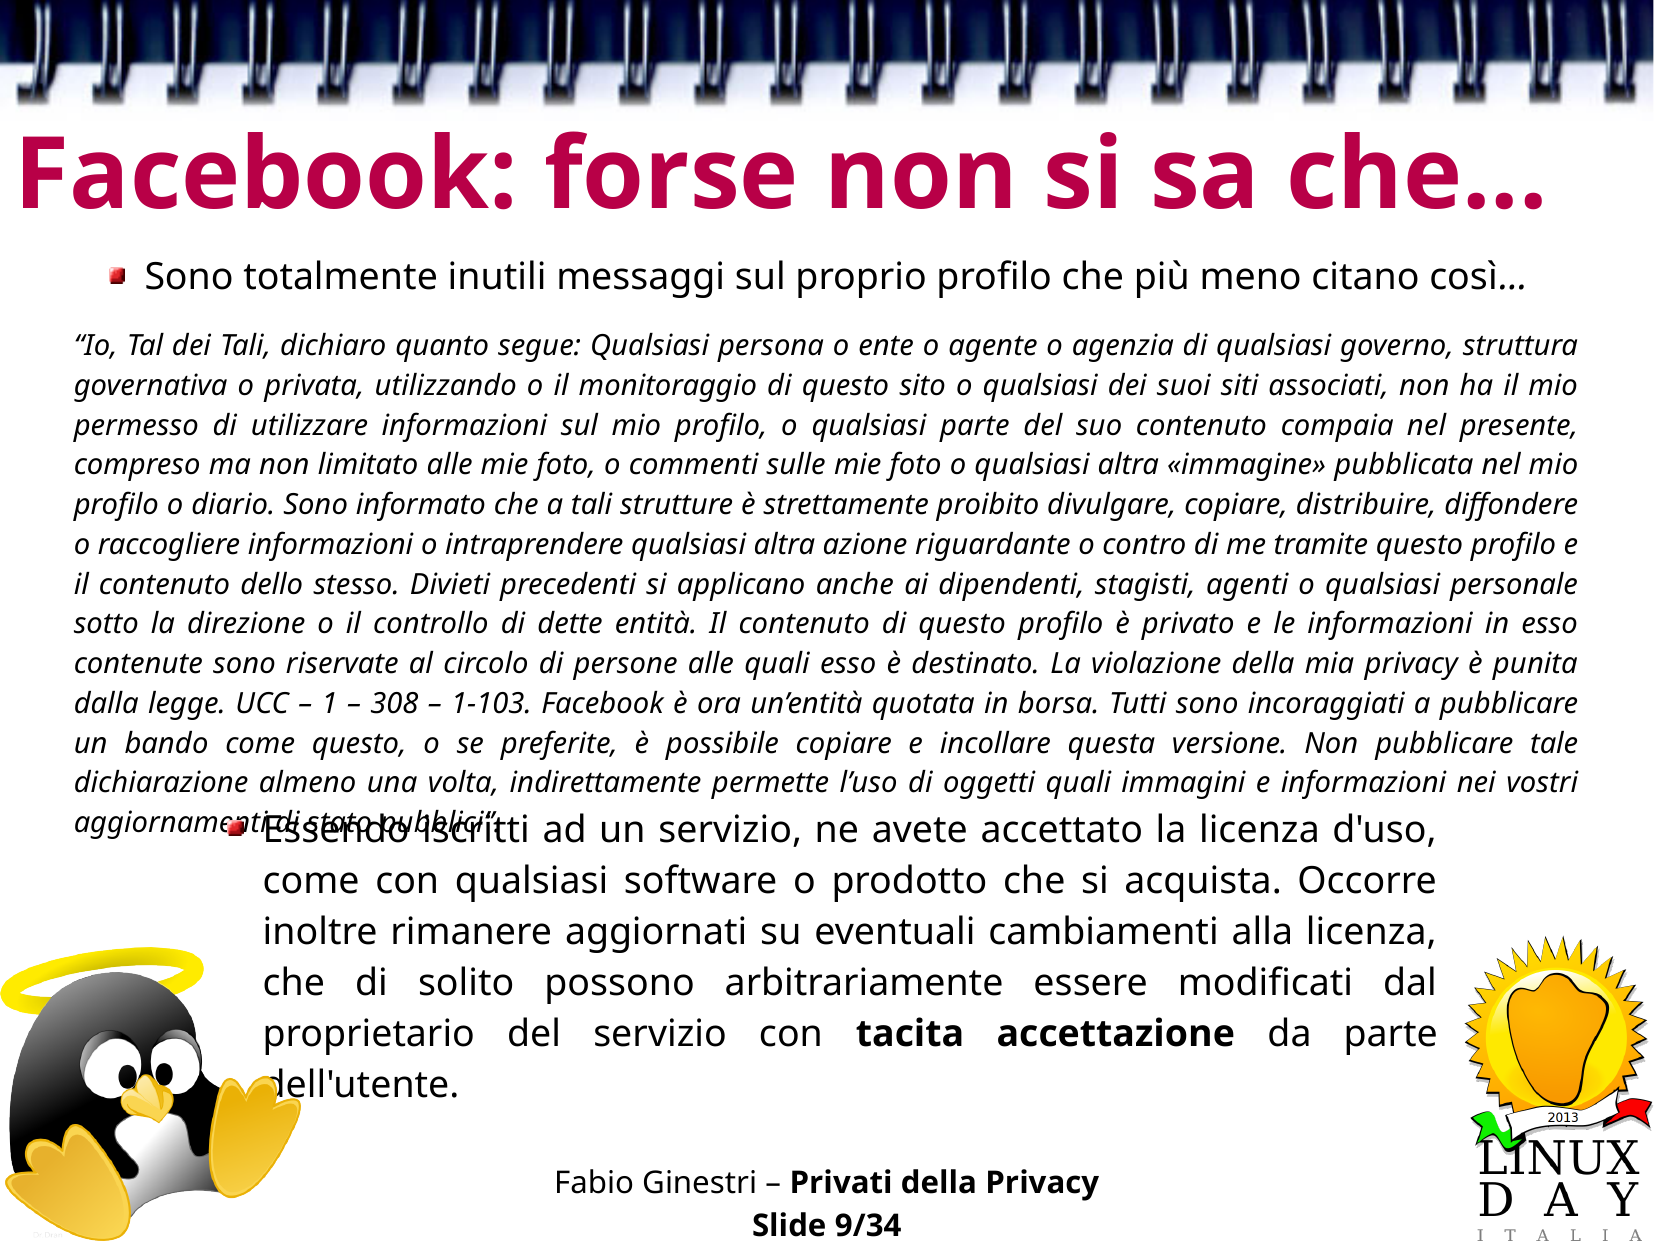

Facebook: forse non si sa che...
Sono totalmente inutili messaggi sul proprio profilo che più meno citano così...
“Io, Tal dei Tali, dichiaro quanto segue: Qualsiasi persona o ente o agente o agenzia di qualsiasi governo, struttura governativa o privata, utilizzando o il monitoraggio di questo sito o qualsiasi dei suoi siti associati, non ha il mio permesso di utilizzare informazioni sul mio profilo, o qualsiasi parte del suo contenuto compaia nel presente, compreso ma non limitato alle mie foto, o commenti sulle mie foto o qualsiasi altra «immagine» pubblicata nel mio profilo o diario. Sono informato che a tali strutture è strettamente proibito divulgare, copiare, distribuire, diffondere o raccogliere informazioni o intraprendere qualsiasi altra azione riguardante o contro di me tramite questo profilo e il contenuto dello stesso. Divieti precedenti si applicano anche ai dipendenti, stagisti, agenti o qualsiasi personale sotto la direzione o il controllo di dette entità. Il contenuto di questo profilo è privato e le informazioni in esso contenute sono riservate al circolo di persone alle quali esso è destinato. La violazione della mia privacy è punita dalla legge. UCC – 1 – 308 – 1-103. Facebook è ora un’entità quotata in borsa. Tutti sono incoraggiati a pubblicare un bando come questo, o se preferite, è possibile copiare e incollare questa versione. Non pubblicare tale dichiarazione almeno una volta, indirettamente permette l’uso di oggetti quali immagini e informazioni nei vostri aggiornamenti di stato pubblici”.
Essendo iscritti ad un servizio, ne avete accettato la licenza d'uso, come con qualsiasi software o prodotto che si acquista. Occorre inoltre rimanere aggiornati su eventuali cambiamenti alla licenza, che di solito possono arbitrariamente essere modificati dal proprietario del servizio con tacita accettazione da parte dell'utente.
Fabio Ginestri – Privati della Privacy
Slide /34